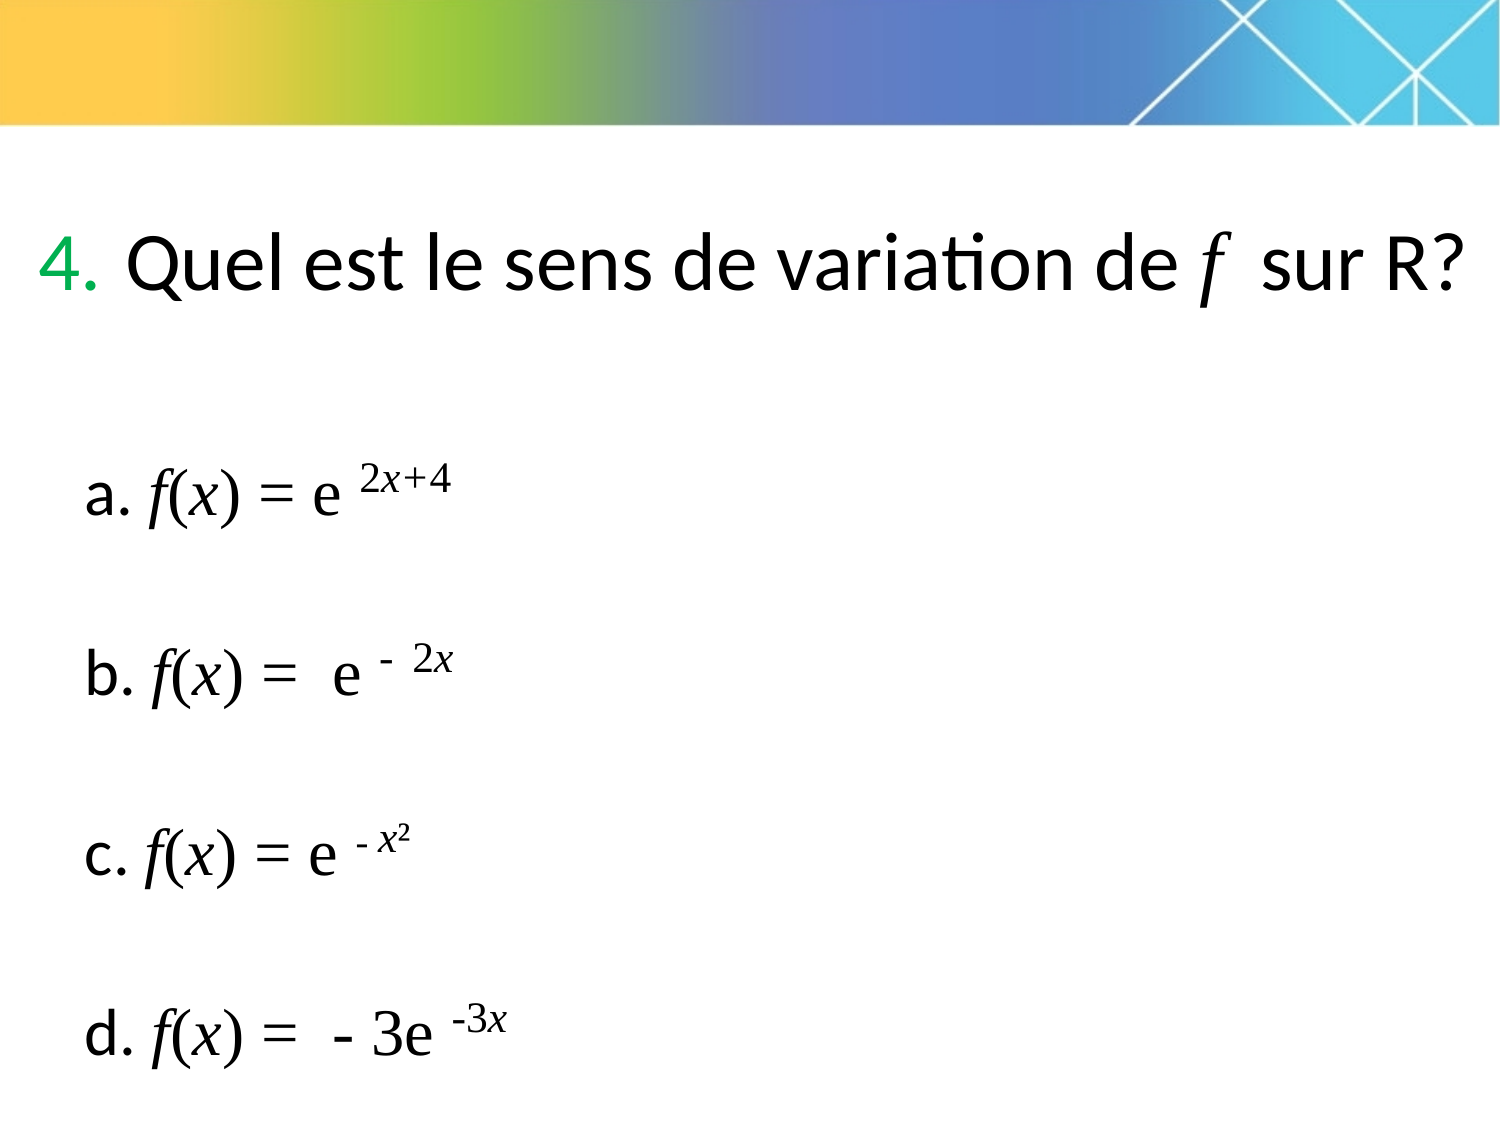

Quel est le sens de variation de f sur R?
a. f(x) = e 2x+4
b. f(x) = e - 2x
c. f(x) = e - x²
d. f(x) = - 3e -3x